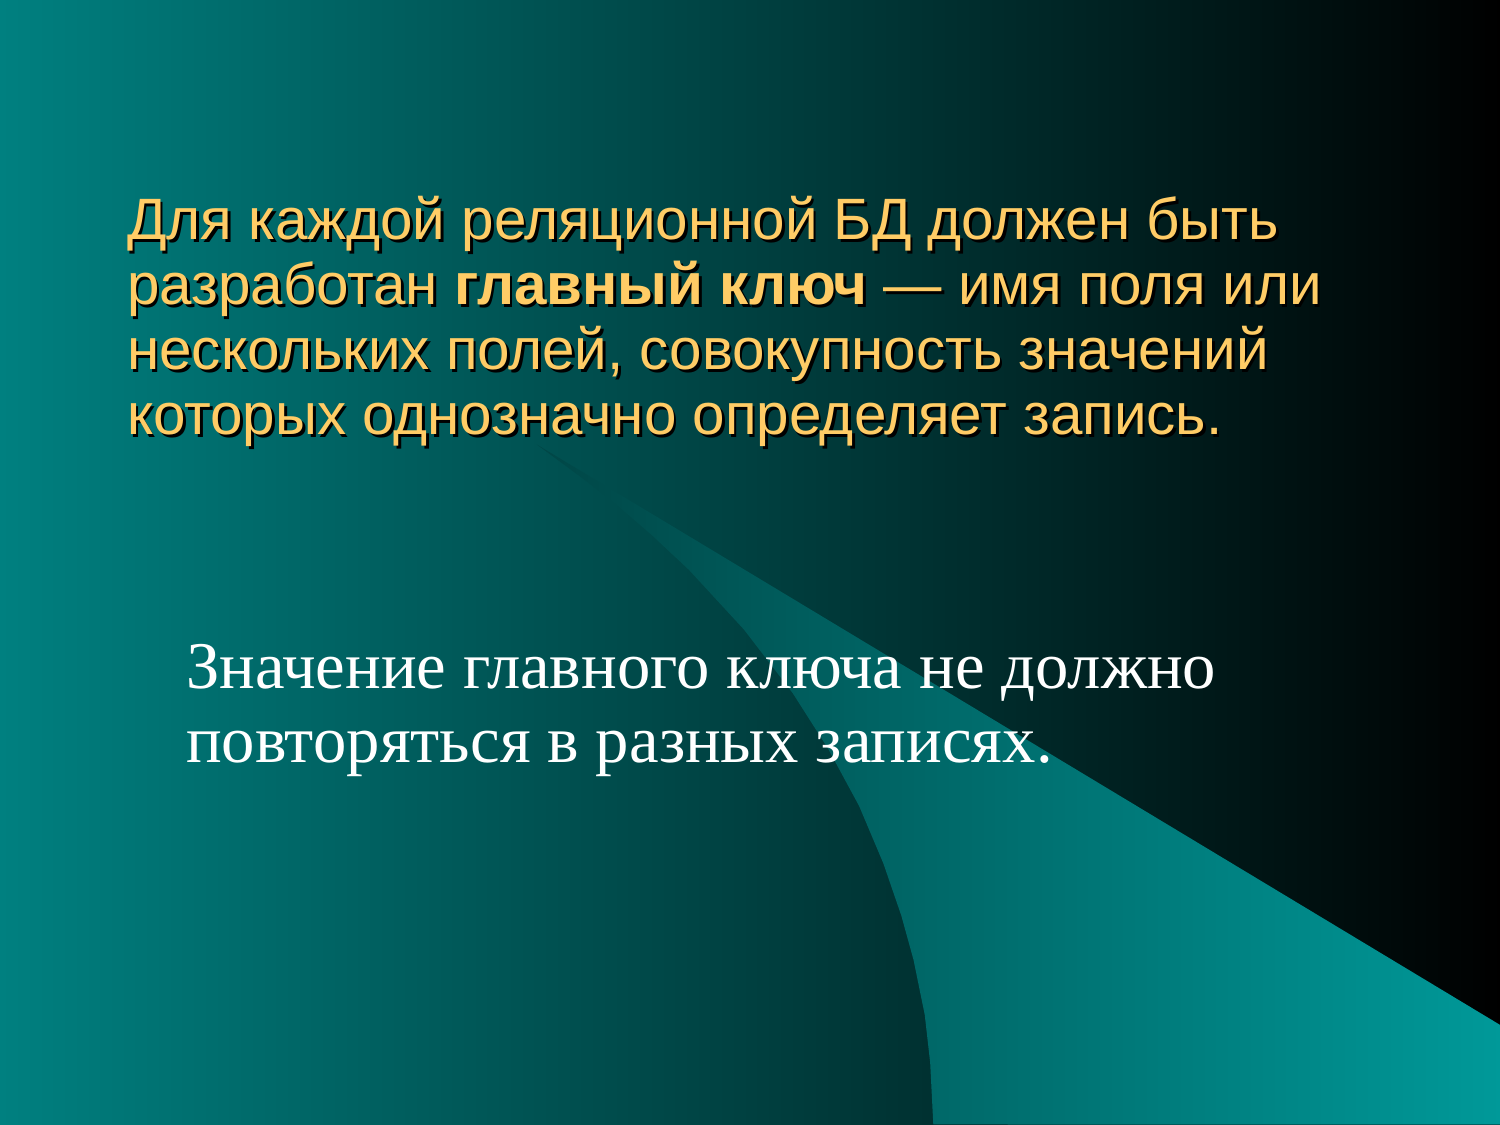

# Для каждой реляционной БД должен быть разработан главный ключ — имя поля или нескольких полей, совокупность значений которых однозначно определяет запись.
Значение главного ключа не должно повторяться в разных записях.